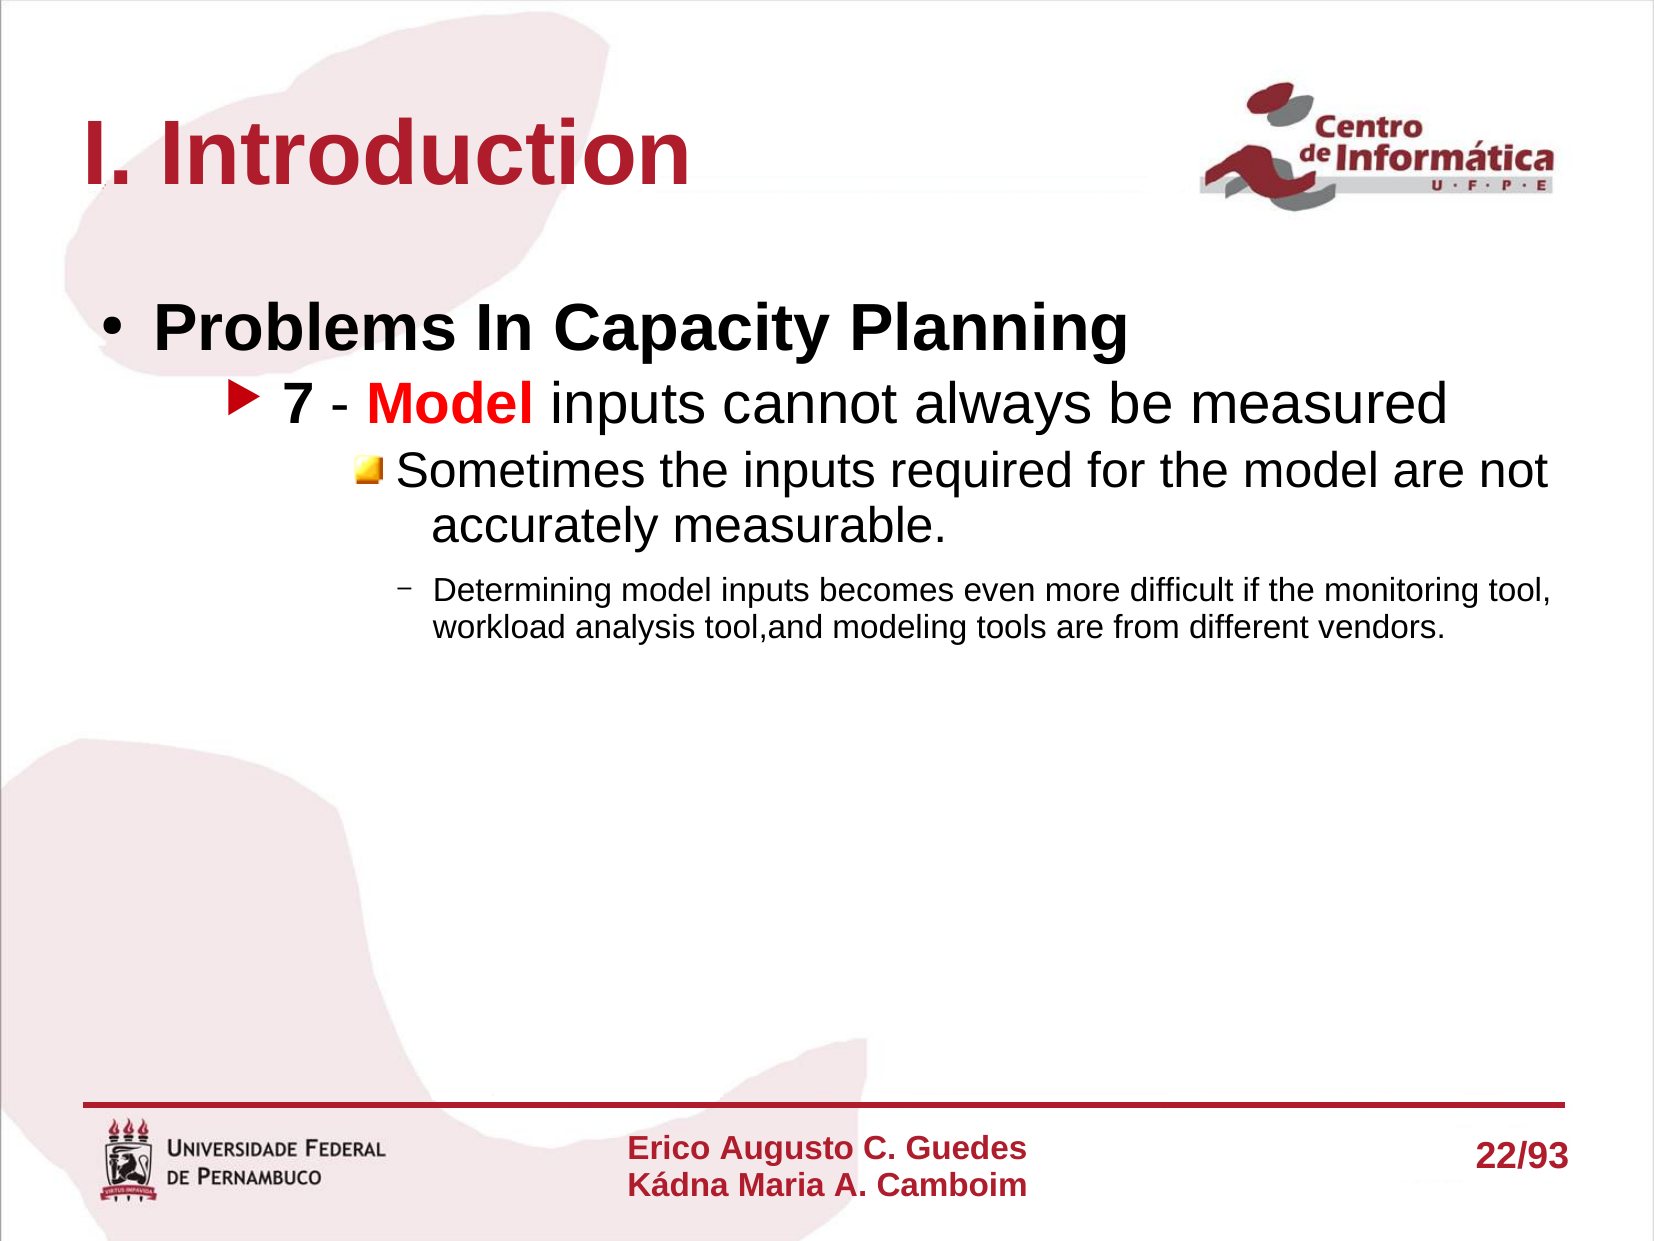

# I. Introduction
Problems In Capacity Planning
 7 - Model inputs cannot always be measured
Sometimes the inputs required for the model are not accurately measurable.
Determining model inputs becomes even more difficult if the monitoring tool, workload analysis tool,and modeling tools are from different vendors.